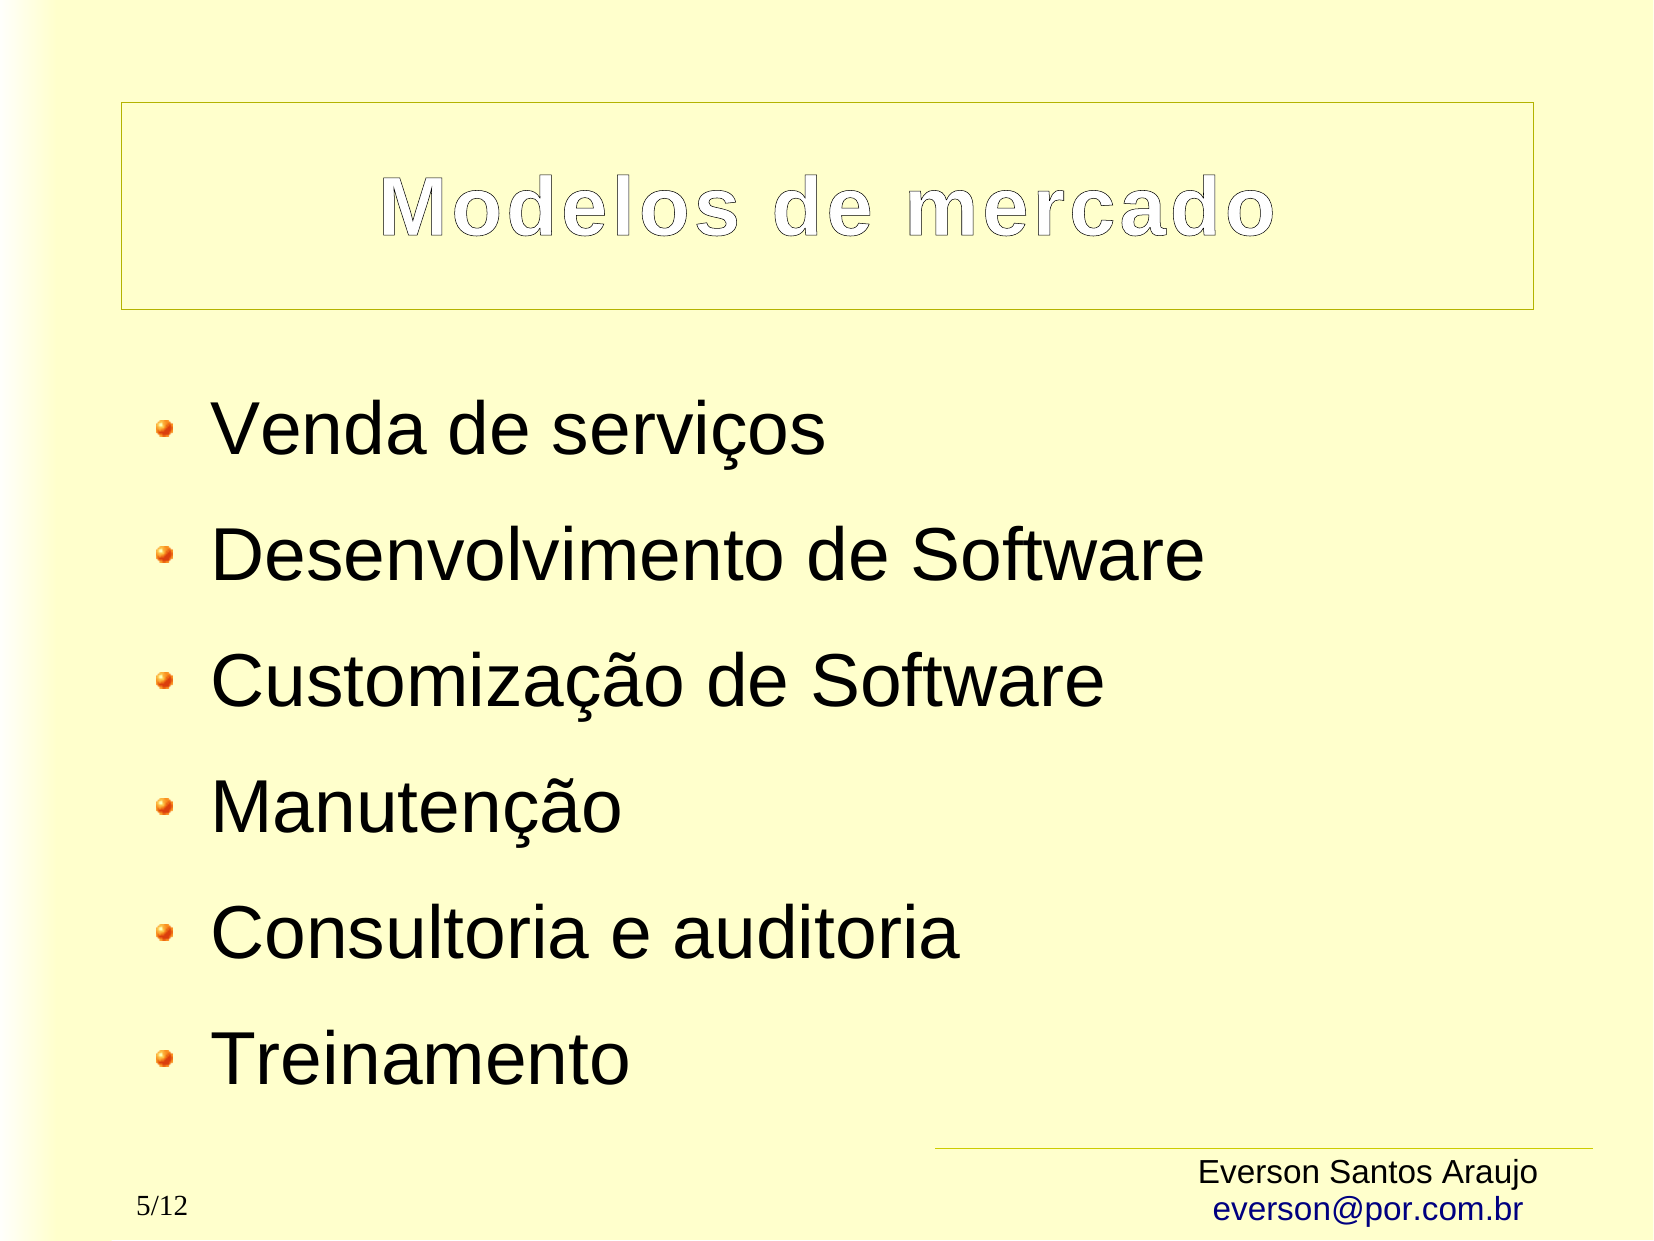

# Modelos de mercado
Venda de serviços
Desenvolvimento de Software
Customização de Software
Manutenção
Consultoria e auditoria
Treinamento